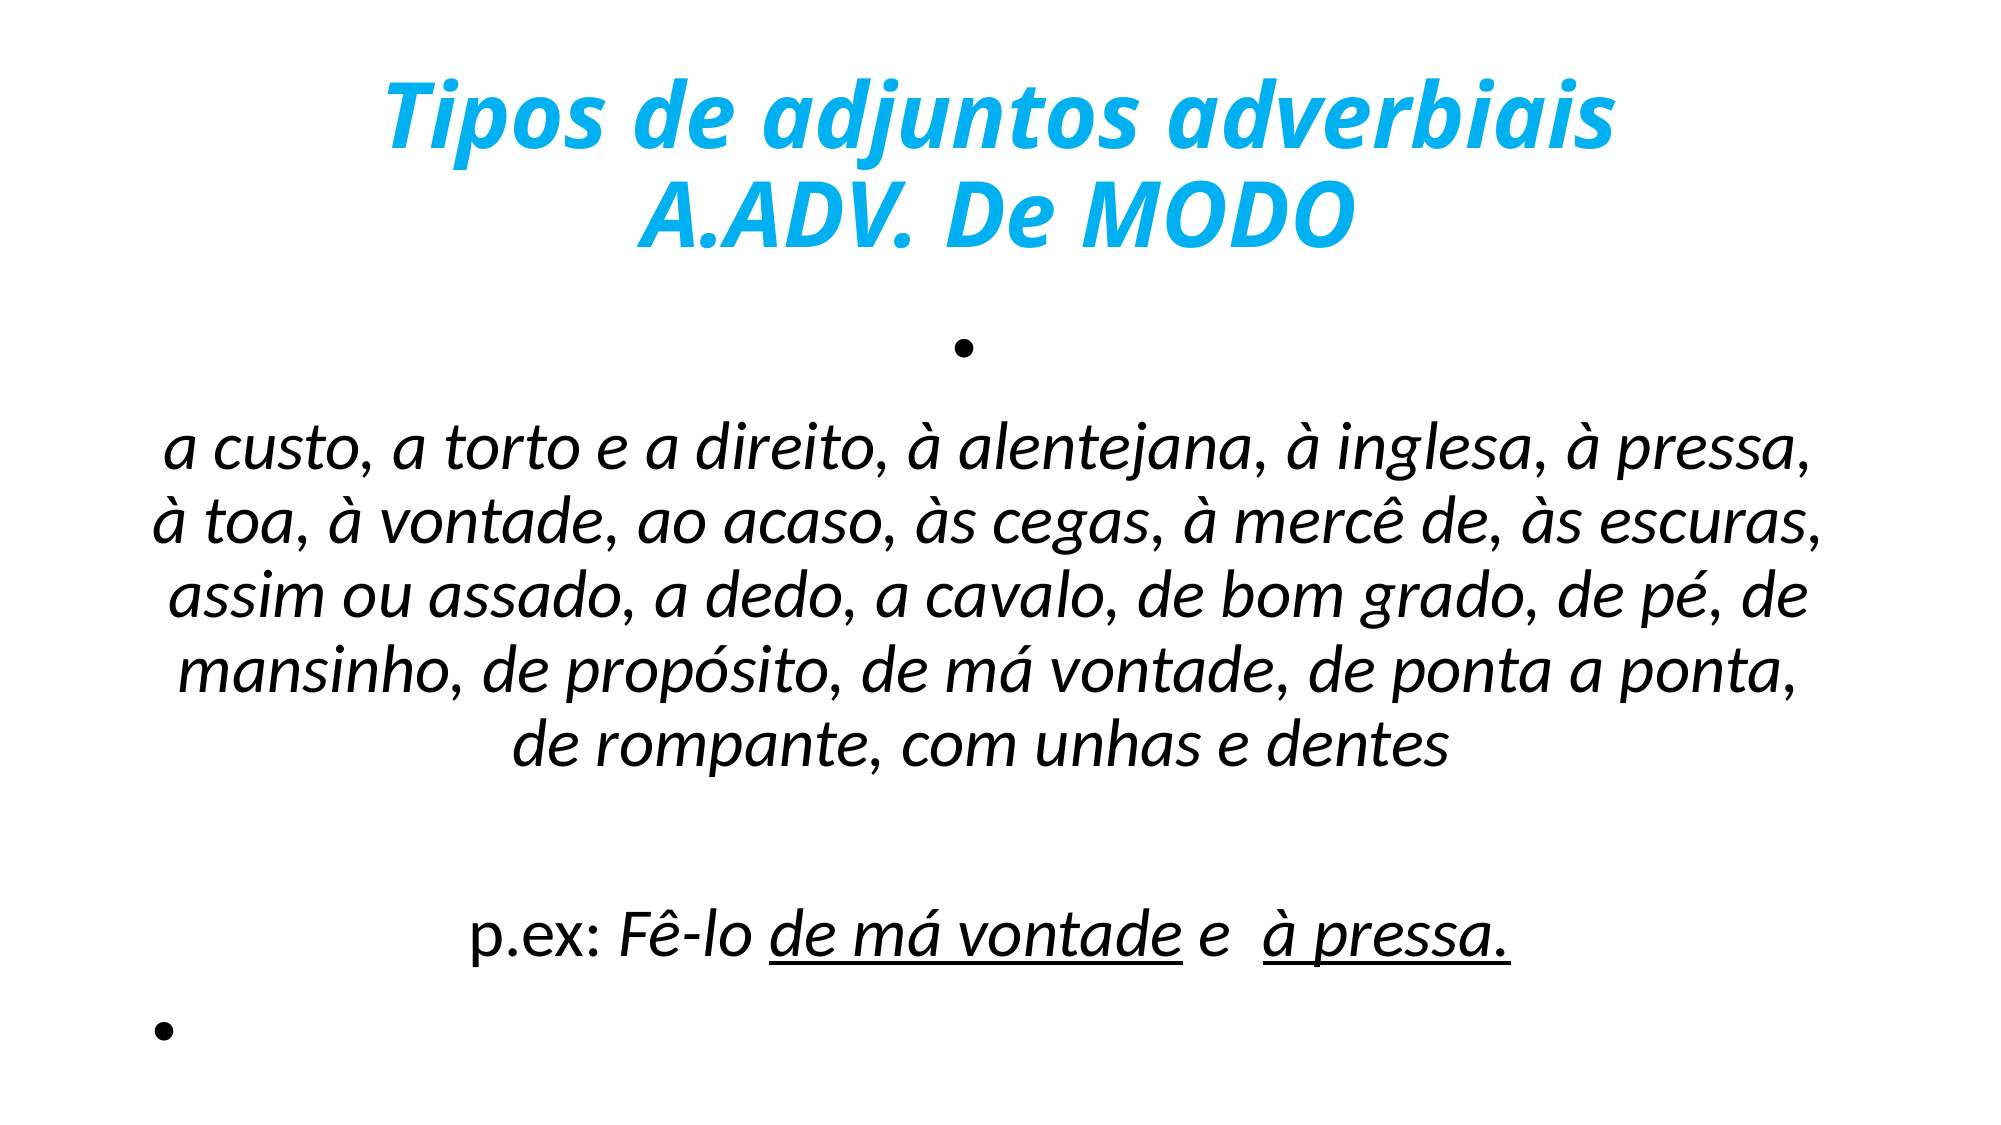

# Tipos de adjuntos adverbiais A.ADV. De MODO
a custo, a torto e a direito, à alentejana, à inglesa, à pressa, à toa, à vontade, ao acaso, às cegas, à mercê de, às escuras, assim ou assado, a dedo, a cavalo, de bom grado, de pé, de mansinho, de propósito, de má vontade, de ponta a ponta, de rompante, com unhas e dentes
p.ex: Fê-lo de má vontade e à pressa.